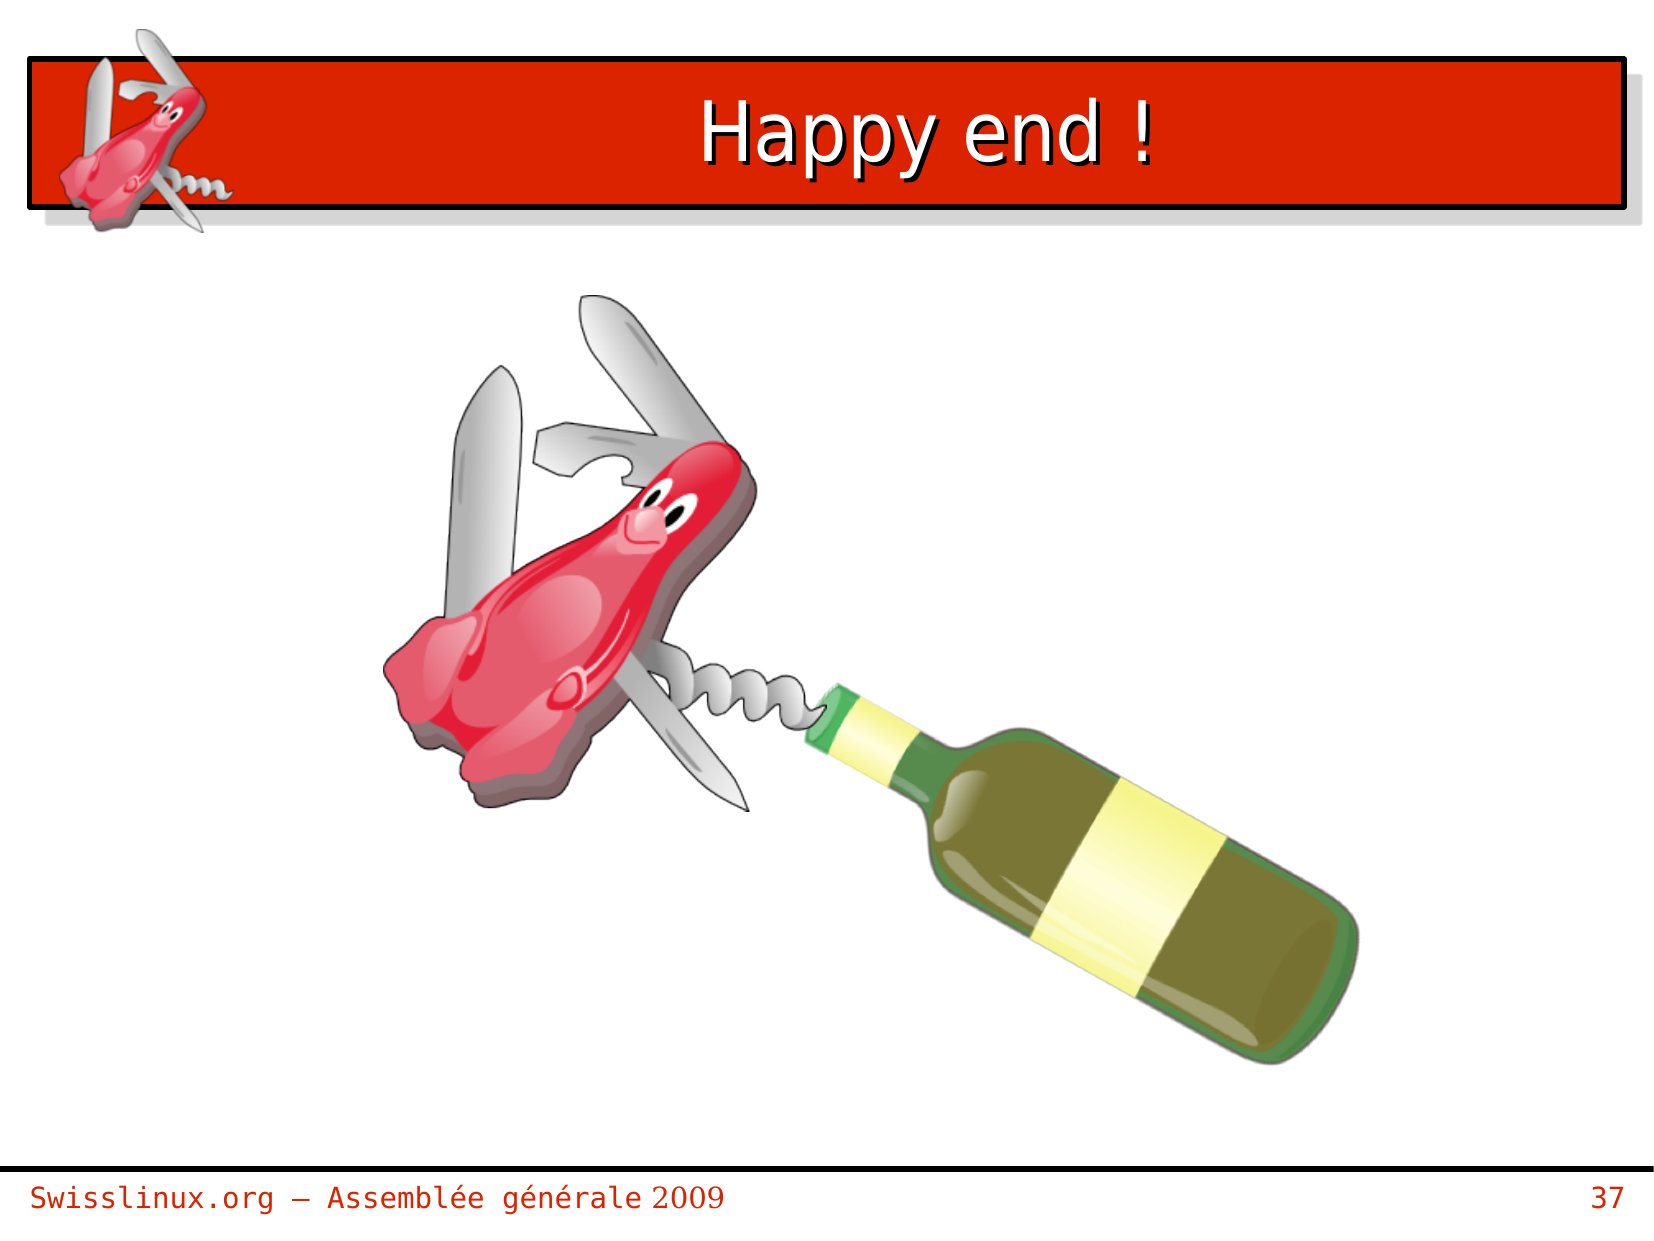

# Happy end !
26 Janvier 2007
37